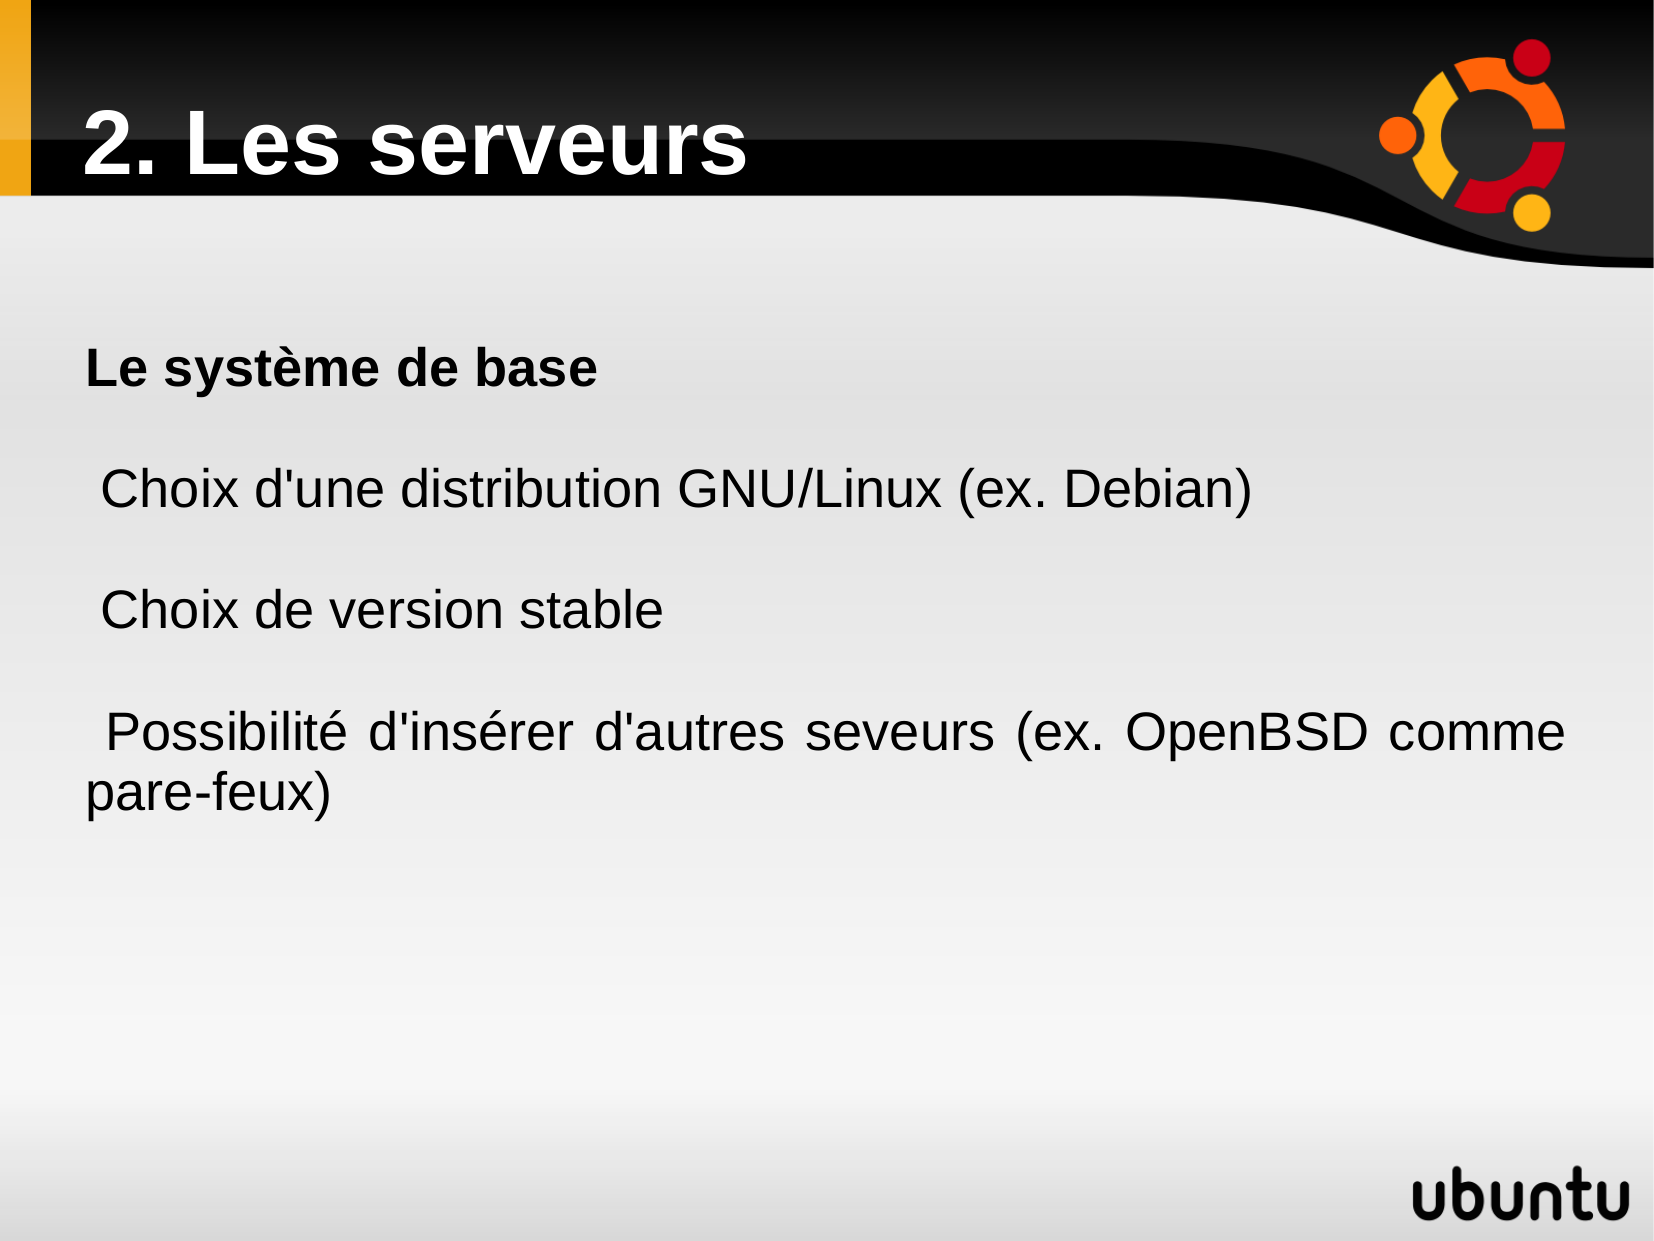

# 2. Les serveurs
Le système de base
 Choix d'une distribution GNU/Linux (ex. Debian)
 Choix de version stable
 Possibilité d'insérer d'autres seveurs (ex. OpenBSD comme pare-feux)